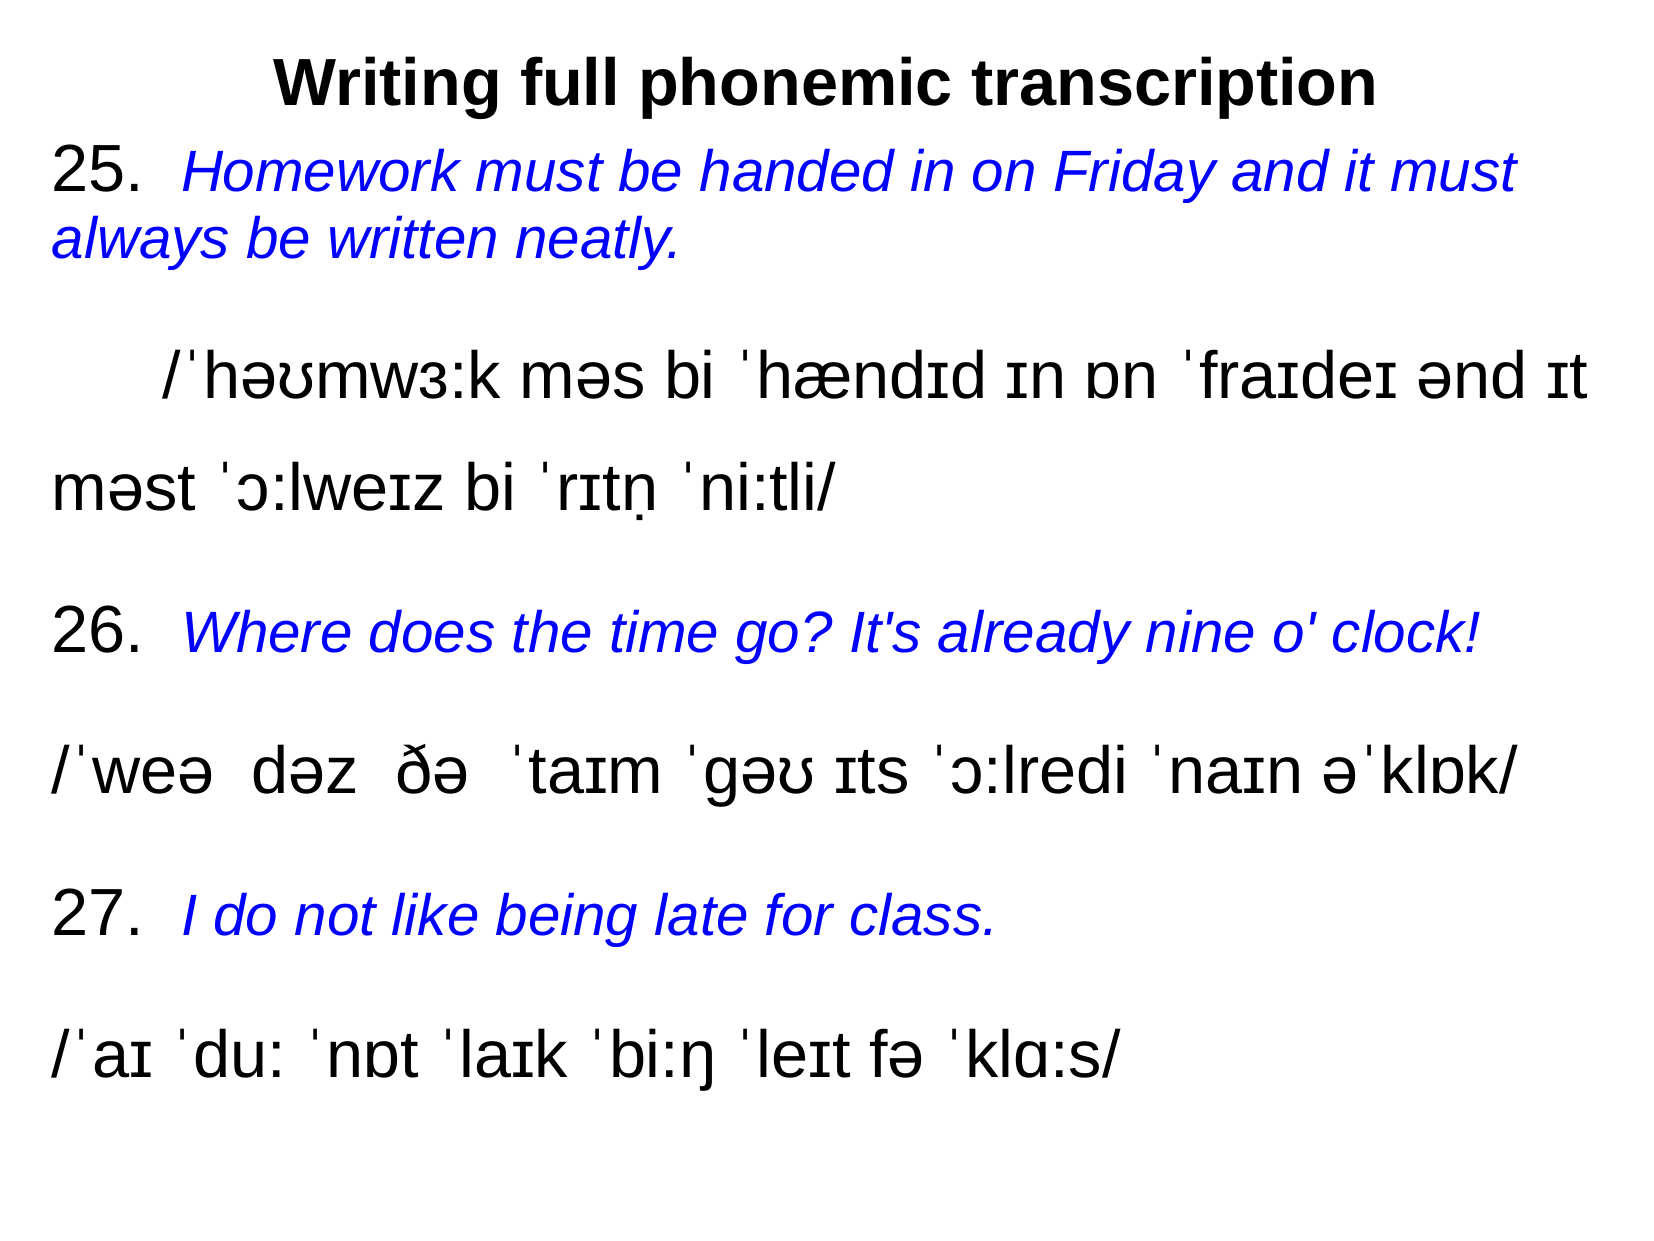

# Writing full phonemic transcription
25. Homework must be handed in on Friday and it must always be written neatly.
 /ˈhəʊmwɜ:k məs bi ˈhændɪd ɪn ɒn ˈfraɪdeɪ ənd ɪt məst ˈɔ:lweɪz bi ˈrɪtṇ ˈni:tli/
26. Where does the time go? It's already nine o' clock!
/ˈweə dəz ðə ˈtaɪm ˈgəʊ ɪts ˈɔ:lredi ˈnaɪn əˈklɒk/
27. I do not like being late for class.
/ˈaɪ ˈdu: ˈnɒt ˈlaɪk ˈbi:ŋ ˈleɪt fə ˈklɑ:s/